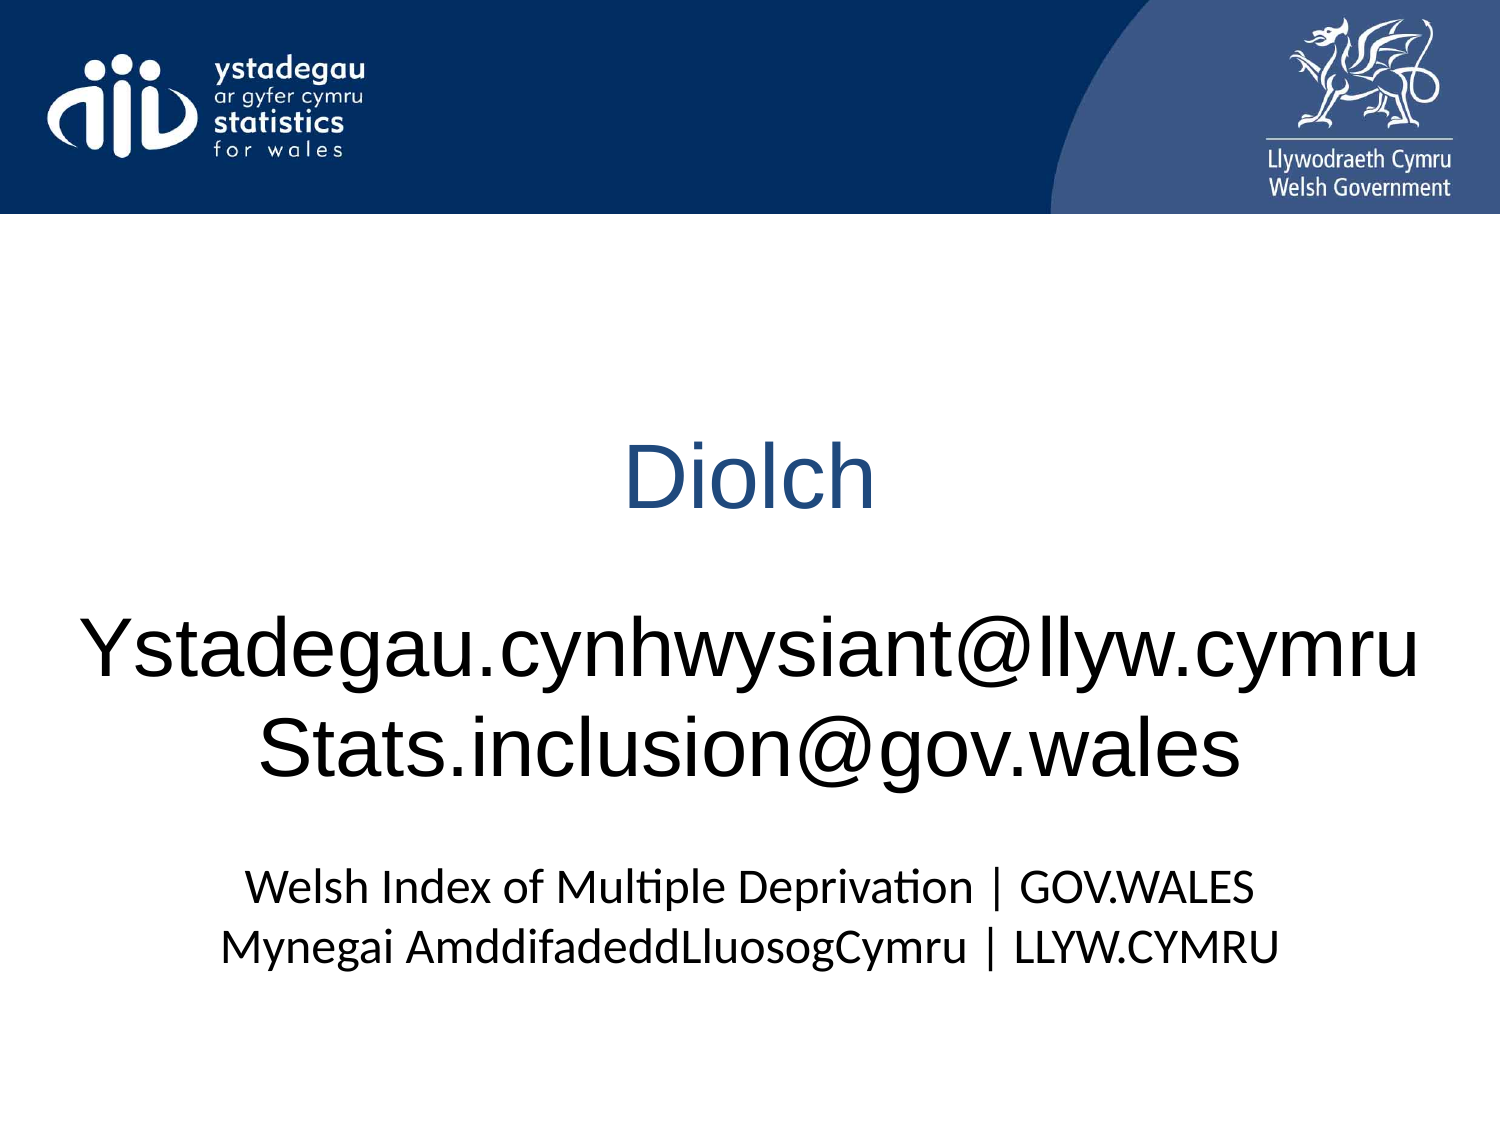

Diolch
Ystadegau.cynhwysiant@llyw.cymru
Stats.inclusion@gov.wales
Welsh Index of Multiple Deprivation | GOV.WALES
Mynegai AmddifadeddLluosogCymru | LLYW.CYMRU